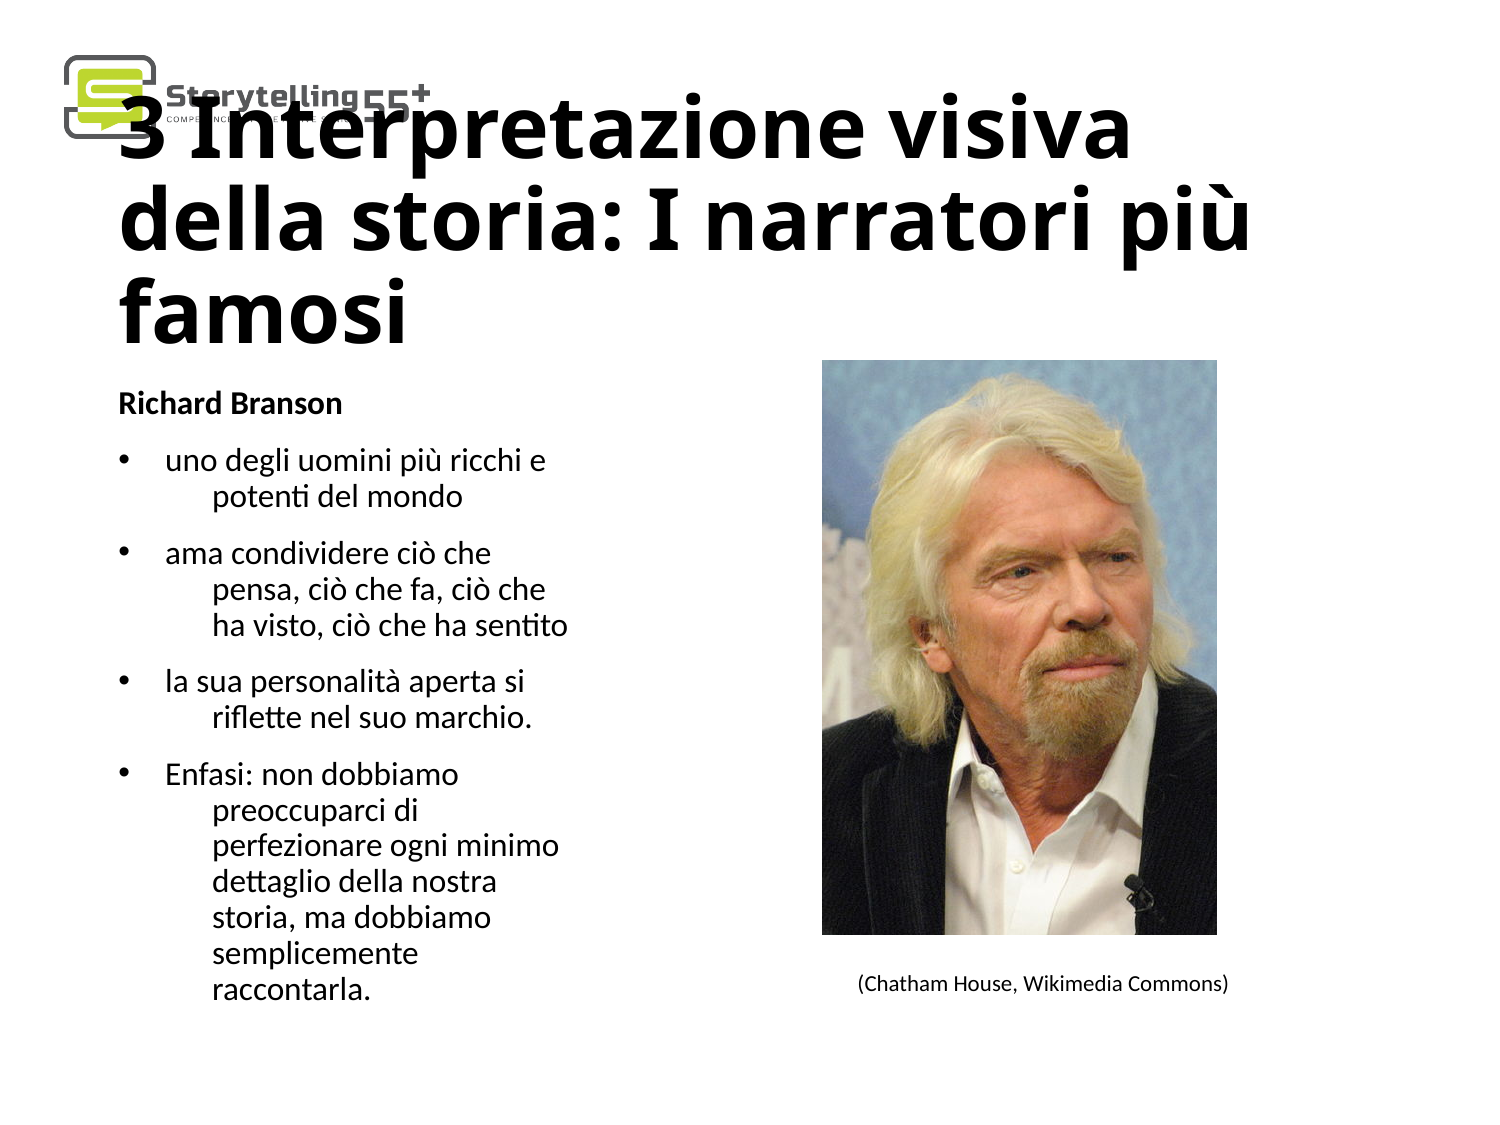

# 3 Interpretazione visiva della storia: I narratori più famosi
Richard Branson
uno degli uomini più ricchi e potenti del mondo
ama condividere ciò che pensa, ciò che fa, ciò che ha visto, ciò che ha sentito
la sua personalità aperta si riflette nel suo marchio.
Enfasi: non dobbiamo preoccuparci di perfezionare ogni minimo dettaglio della nostra storia, ma dobbiamo semplicemente raccontarla.
(Chatham House, Wikimedia Commons)